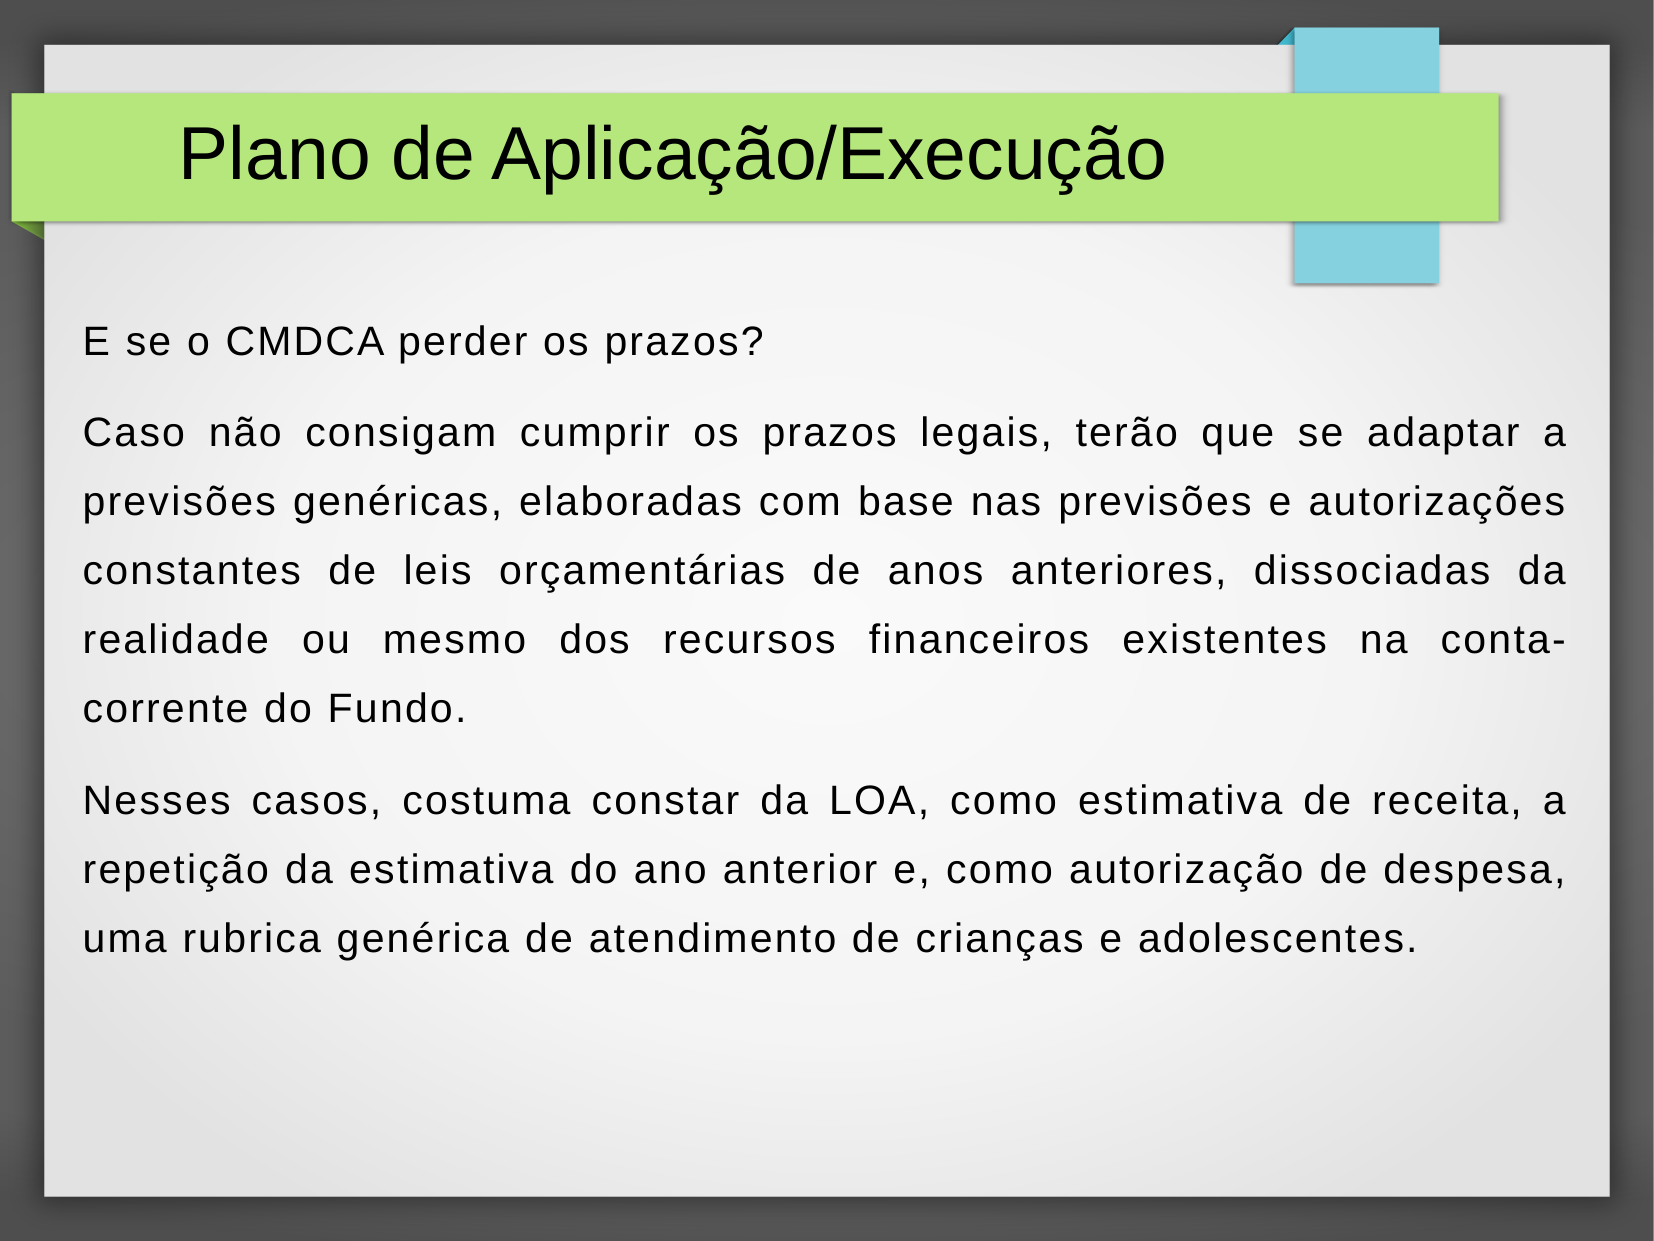

# Plano de Aplicação/Execução
E se o CMDCA perder os prazos?
Caso não consigam cumprir os prazos legais, terão que se adaptar a previsões genéricas, elaboradas com base nas previsões e autorizações constantes de leis orçamentárias de anos anteriores, dissociadas da realidade ou mesmo dos recursos financeiros existentes na conta-corrente do Fundo.
Nesses casos, costuma constar da LOA, como estimativa de receita, a repetição da estimativa do ano anterior e, como autorização de despesa, uma rubrica genérica de atendimento de crianças e adolescentes.